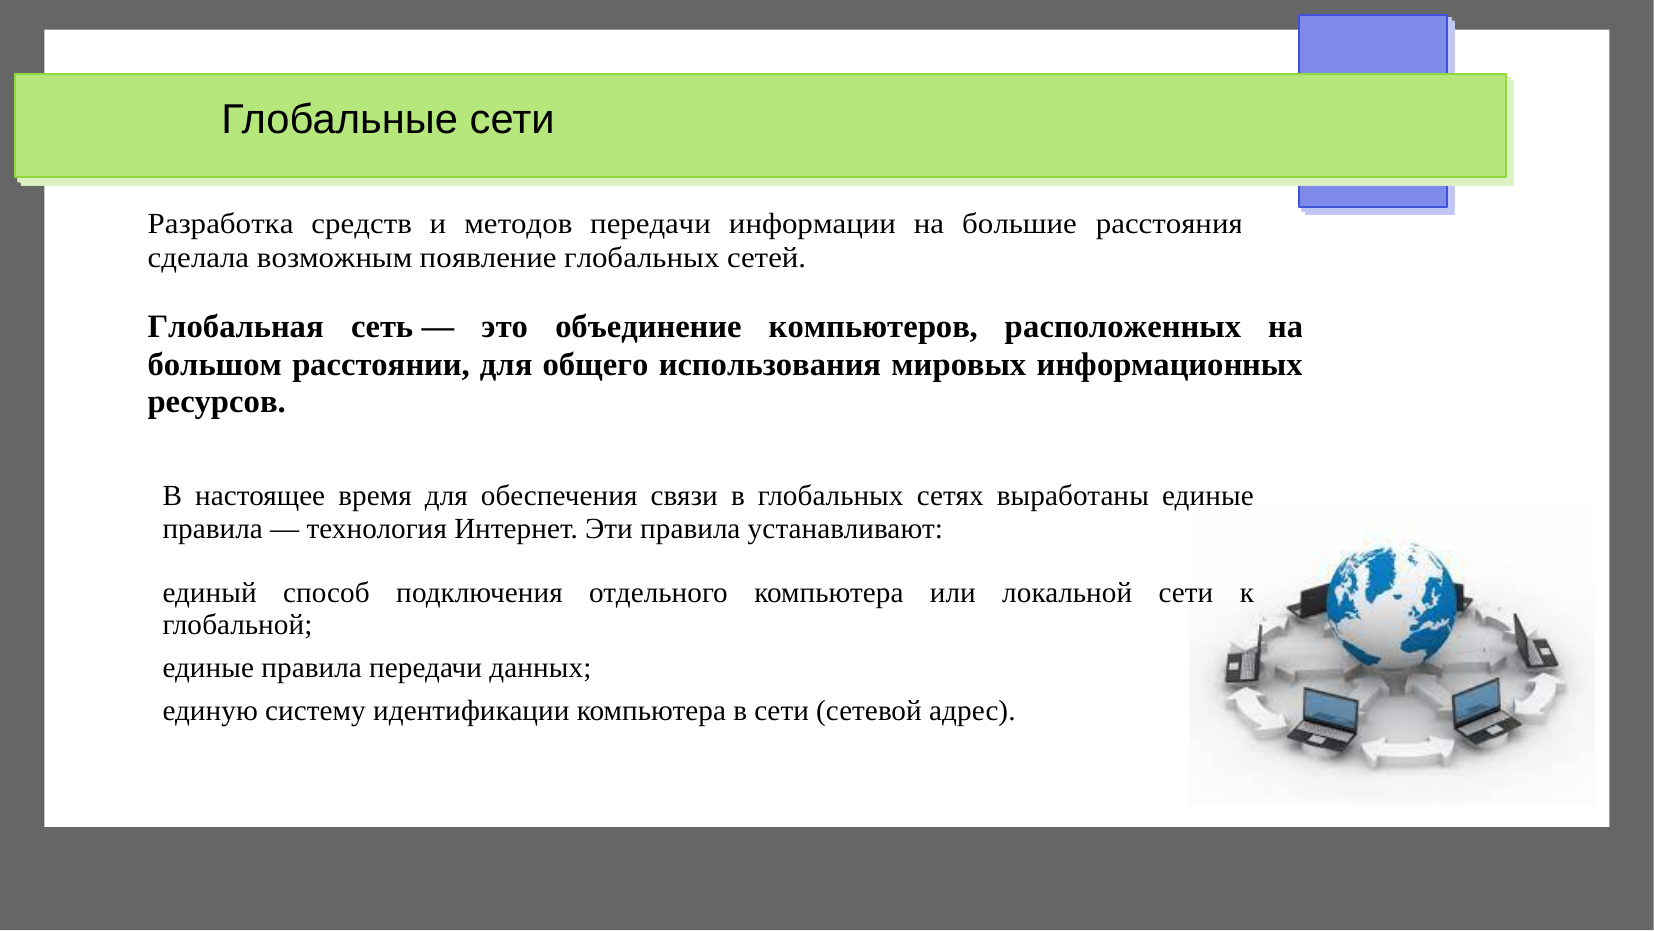

Глобальные сети
В настоящее время для обеспечения связи в глобальных сетях выработаны единые правила — технология Интернет. Эти правила устанавливают:
единый способ подключения отдельного компьютера или локальной сети к глобальной;
единые правила передачи данных;
единую систему идентификации компьютера в сети (сетевой адрес).